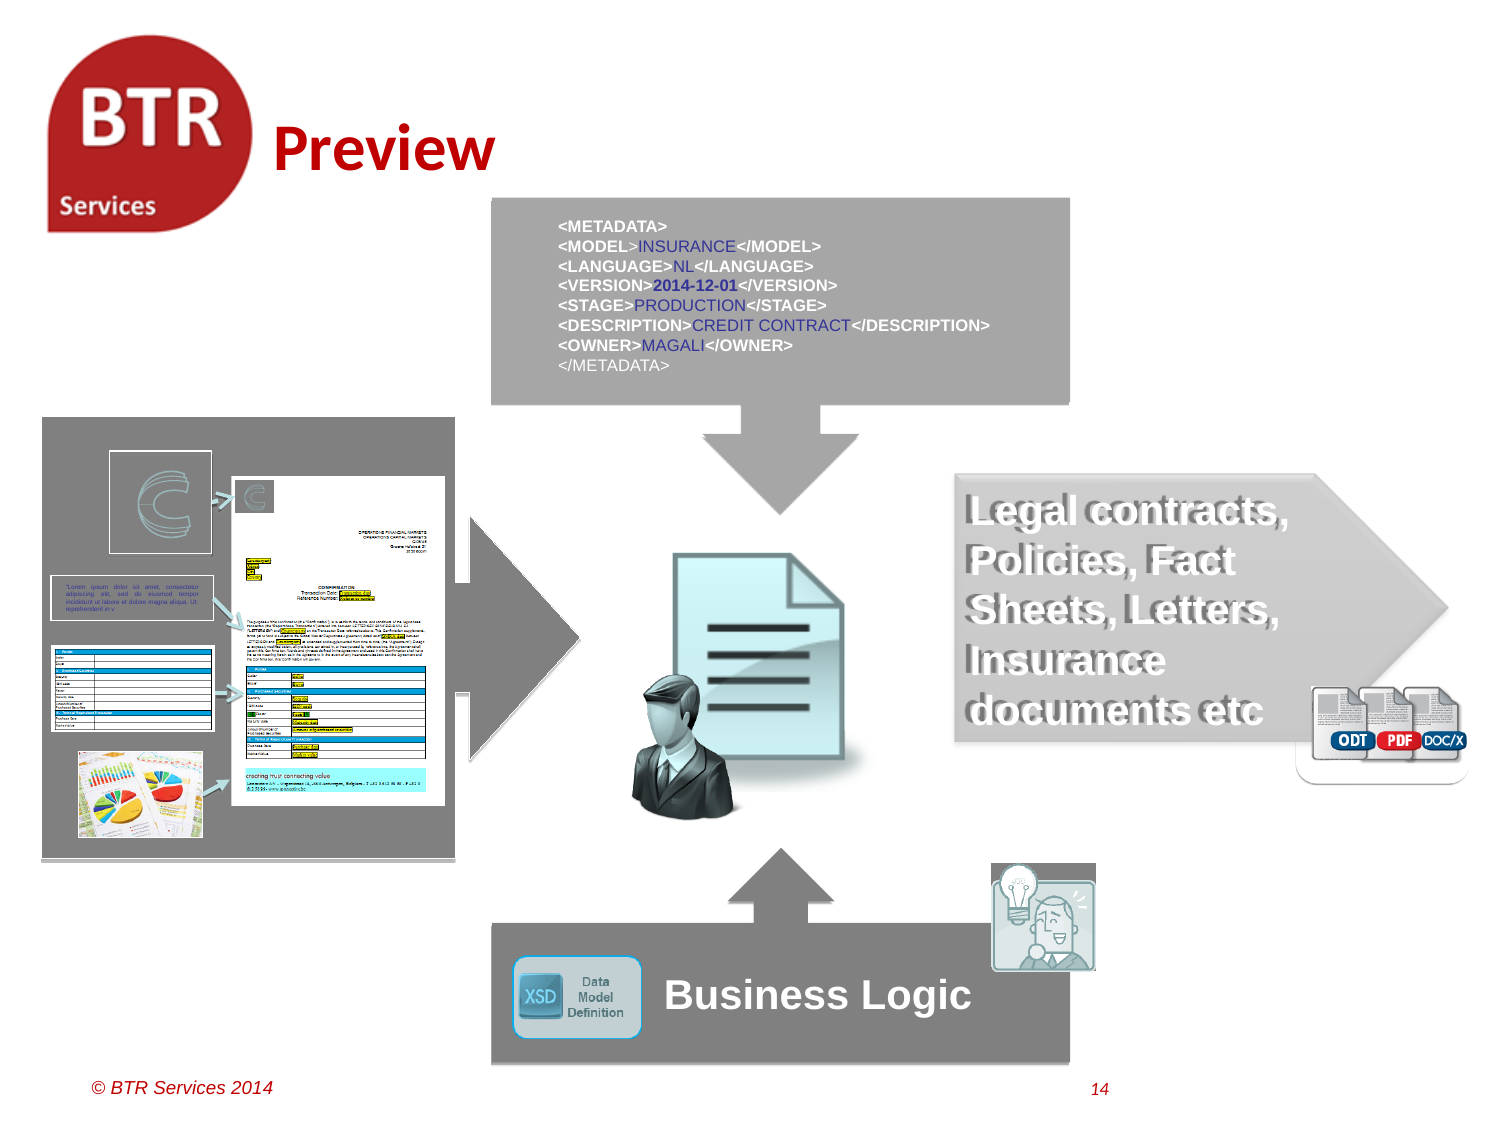

# Preview
<METADATA>
<MODEL>INSURANCE</MODEL>
<LANGUAGE>NL</LANGUAGE>
<VERSION>2014-12-01</VERSION>
<STAGE>PRODUCTION</STAGE>
<DESCRIPTION>CREDIT CONTRACT</DESCRIPTION>
<OWNER>MAGALI</OWNER>
</METADATA>
"Lorem ipsum dolor sit amet, consectetur adipiscing elit, sed do eiusmod tempor incididunt ut labore et dolore magna aliqua. Ut reprehenderit in v
Legal contracts, Policies, Fact Sheets, Letters, Insurance documents etc
	Business Logic